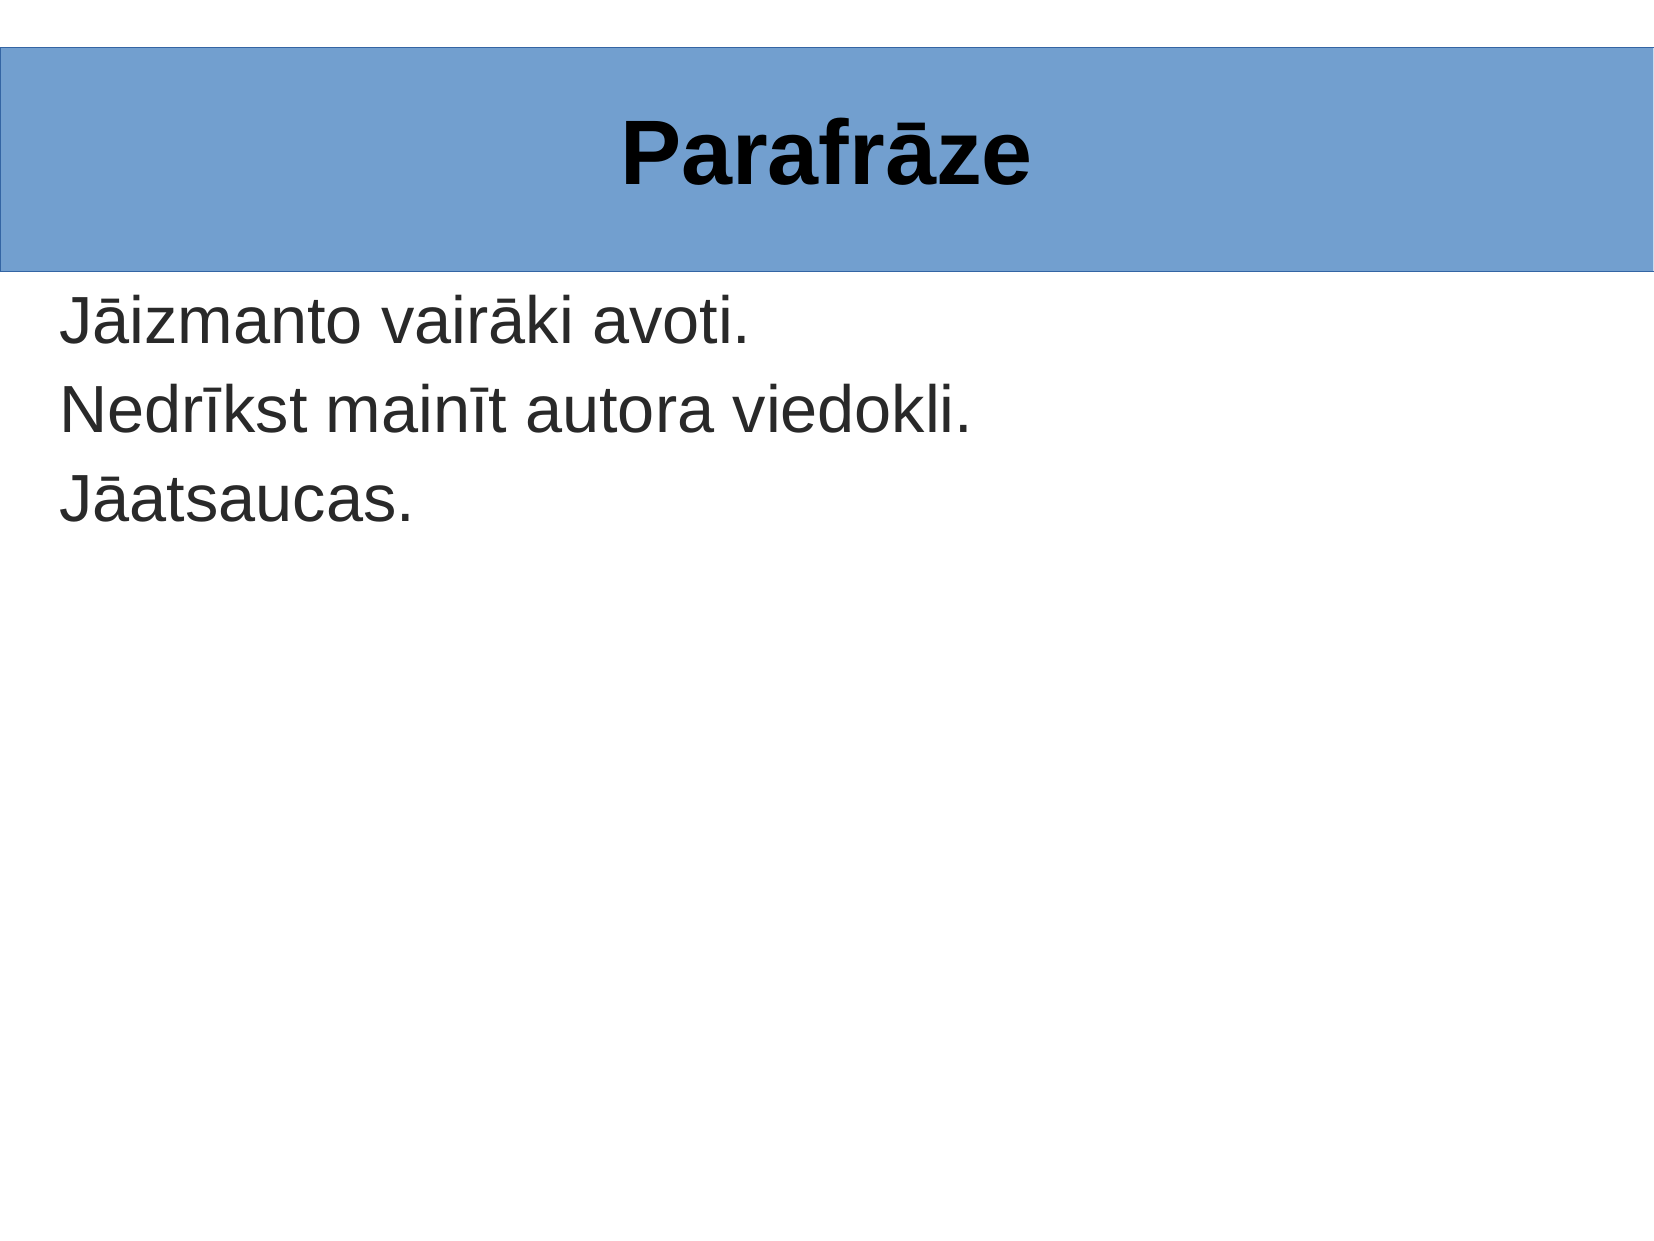

# Parafrāze
Jāizmanto vairāki avoti.
Nedrīkst mainīt autora viedokli.
Jāatsaucas.